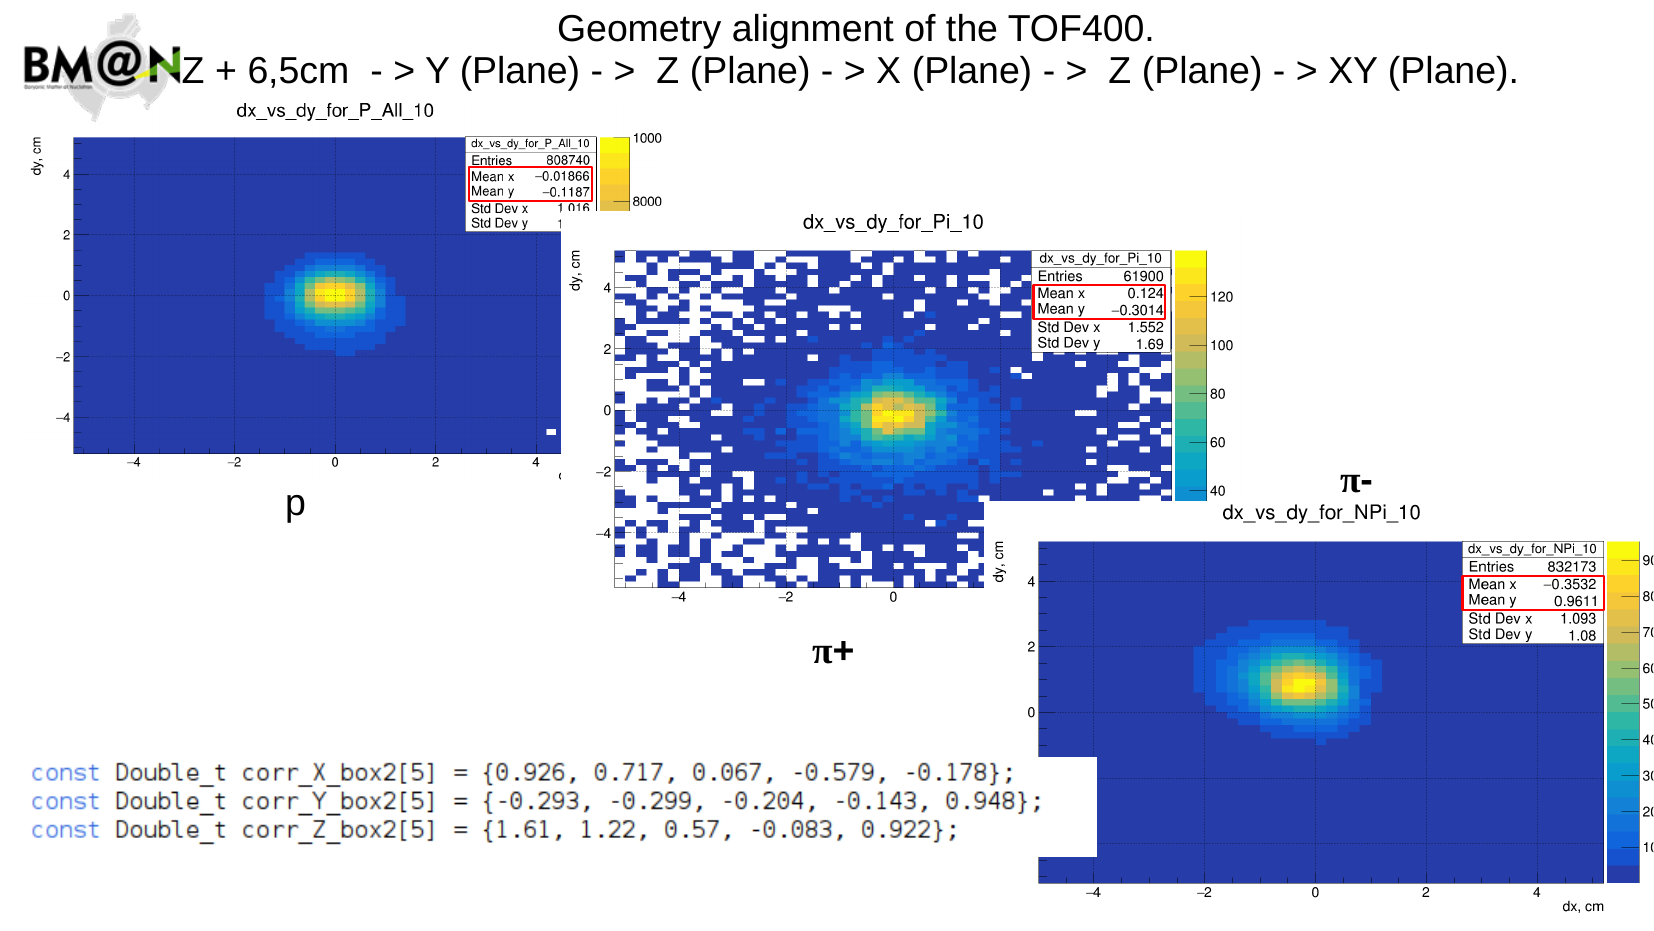

Geometry alignment of the TOF400.
Z + 6,5cm - > Y (Plane) - > Z (Plane) - > X (Plane) - > Z (Plane) - > XY (Plane).
π-
p
π+